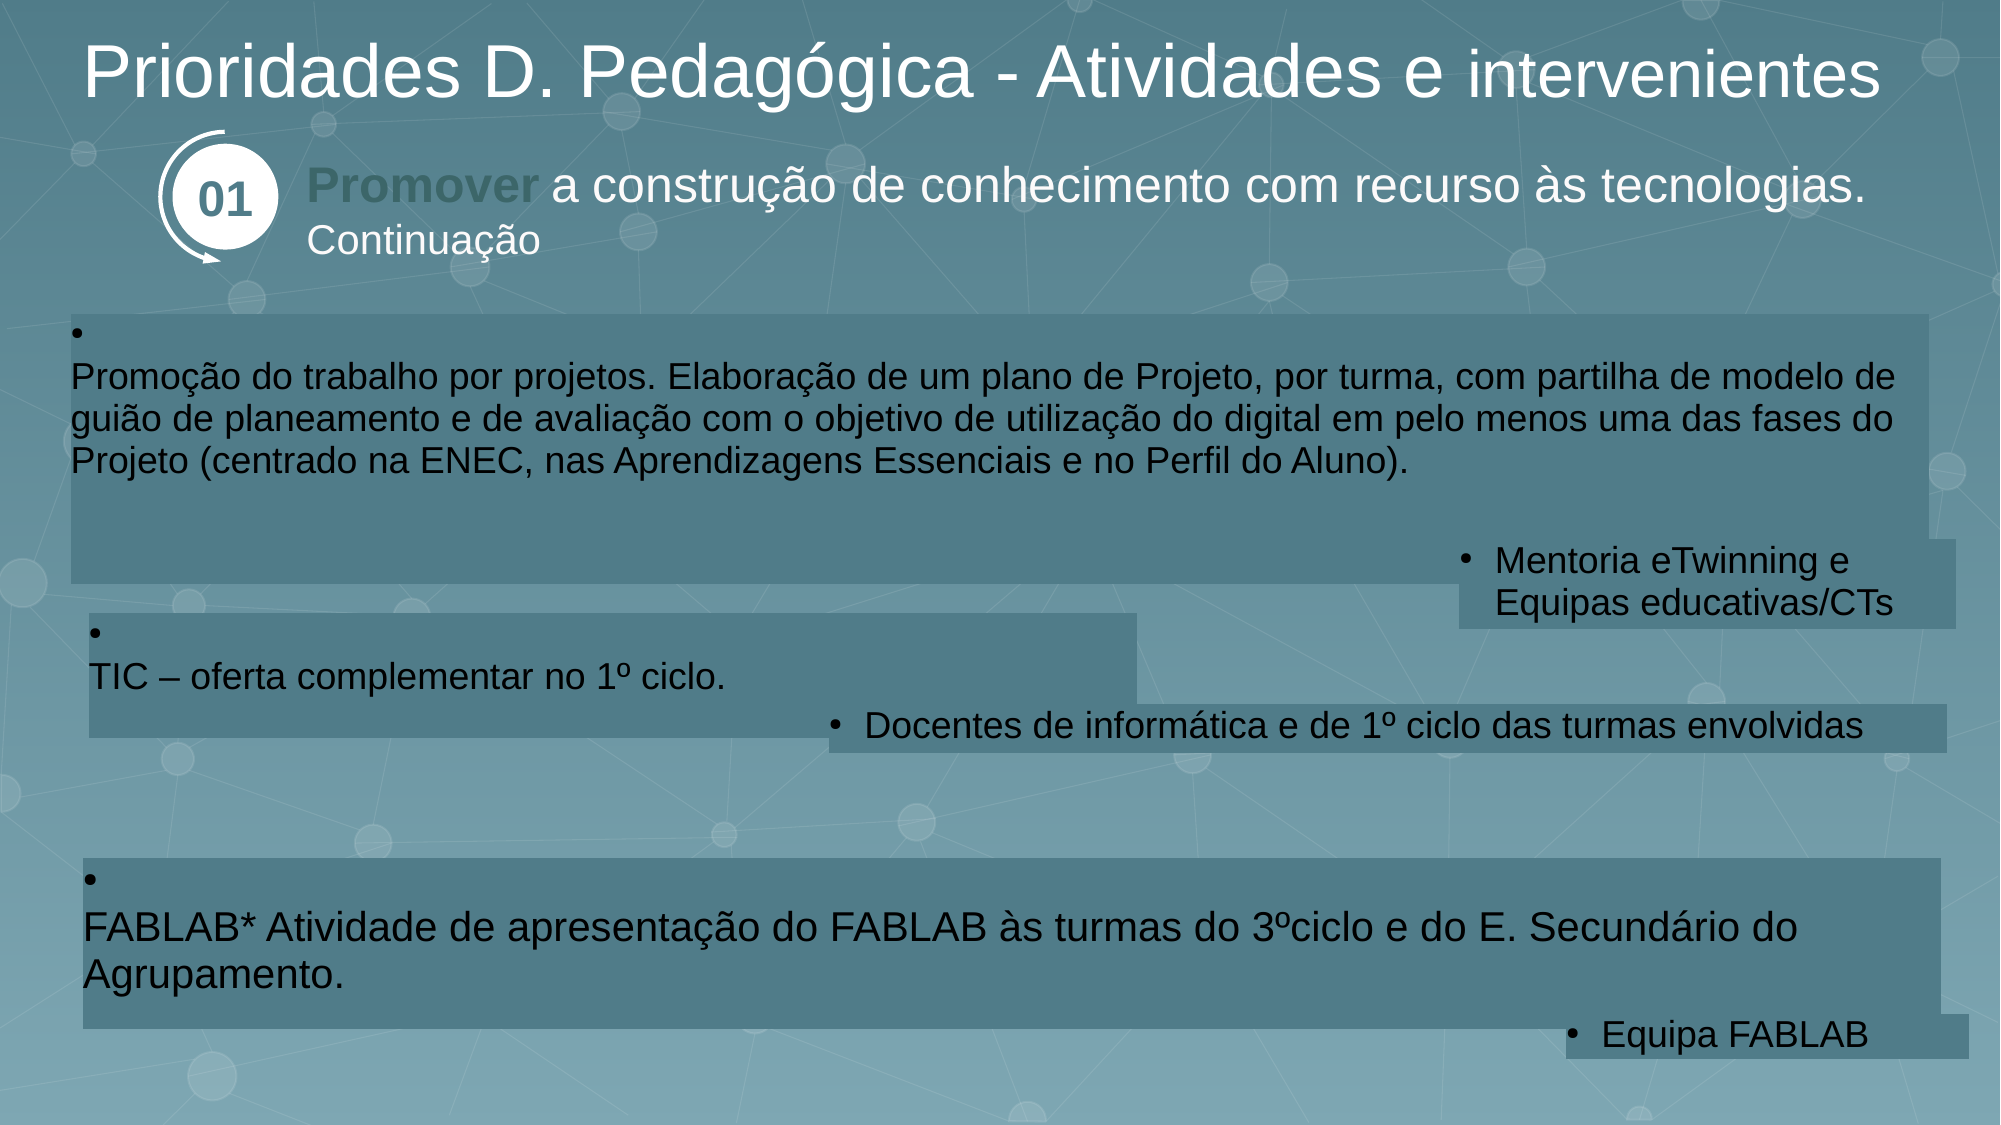

Prioridades D. Pedagógica - Atividades e intervenientes
Promover a construção de conhecimento com recurso às tecnologias.
Continuação
01
| Promoção do trabalho por projetos. Elaboração de um plano de Projeto, por turma, com partilha de modelo de guião de planeamento e de avaliação com o objetivo de utilização do digital em pelo menos uma das fases do Projeto (centrado na ENEC, nas Aprendizagens Essenciais e no Perfil do Aluno). |
| --- |
| Mentoria eTwinning e Equipas educativas/CTs |
| --- |
| TIC – oferta complementar no 1º ciclo. |
| --- |
| Docentes de informática e de 1º ciclo das turmas envolvidas |
| --- |
| FABLAB\* Atividade de apresentação do FABLAB às turmas do 3ºciclo e do E. Secundário do Agrupamento. |
| --- |
| Equipa FABLAB |
| --- |